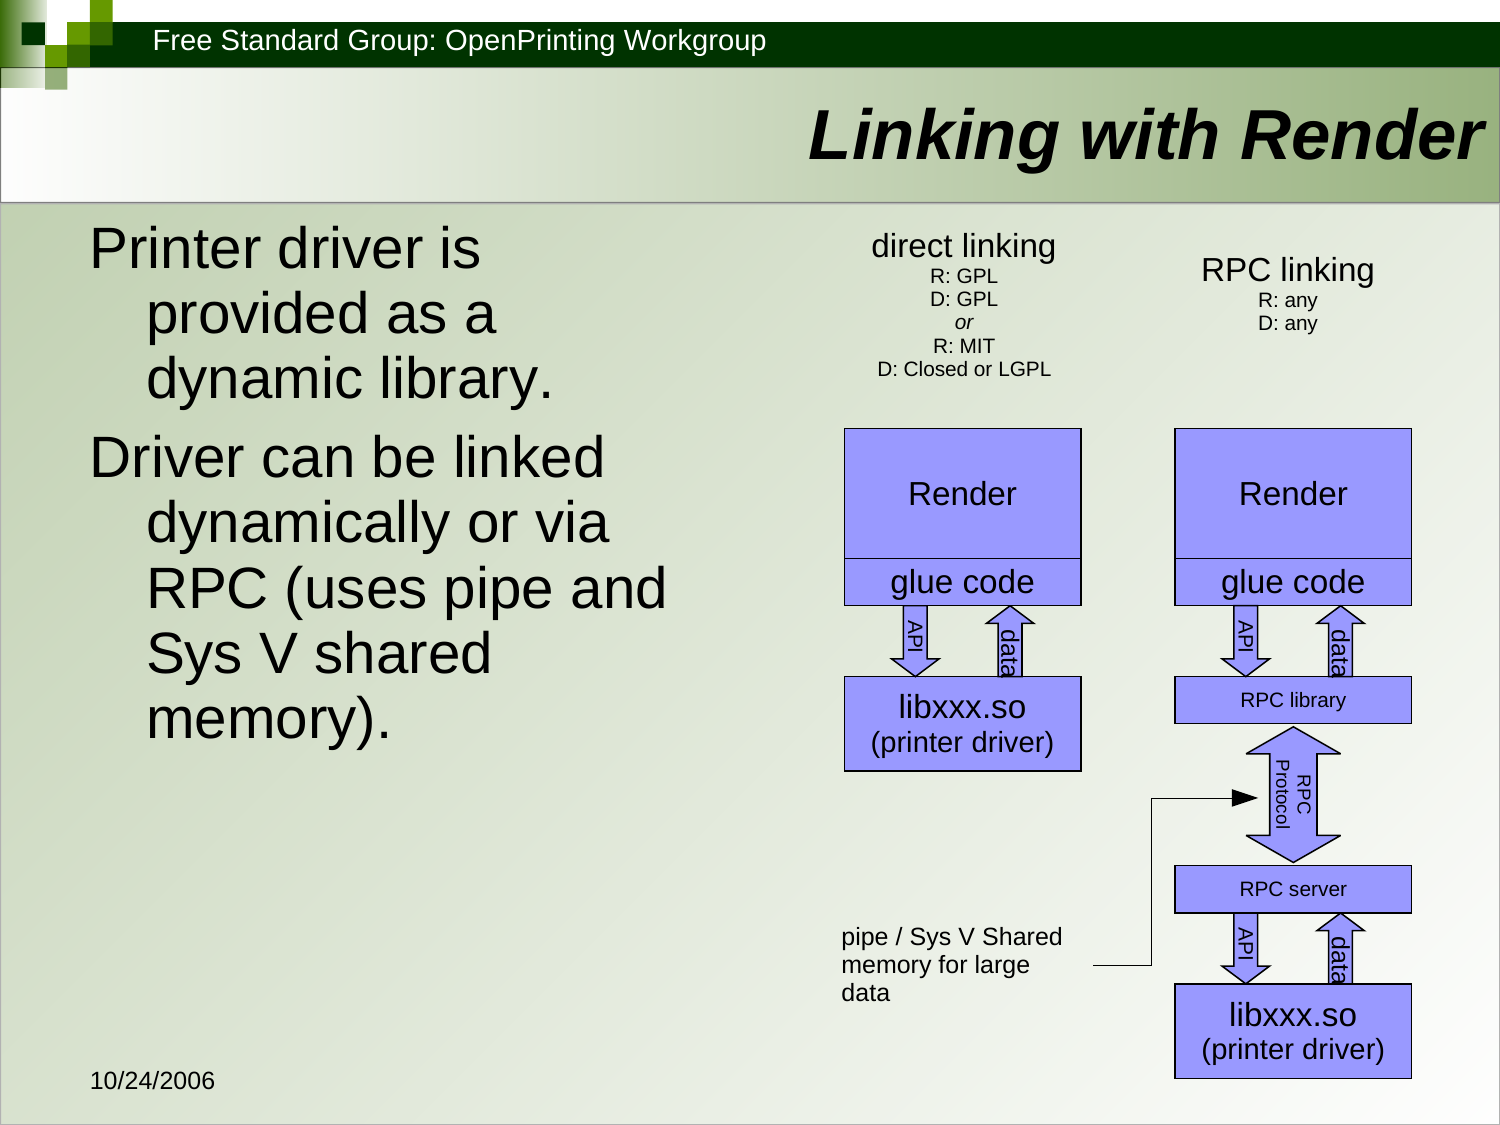

# Linking with Render
Printer driver is provided as a dynamic library.
Driver can be linked dynamically or via RPC (uses pipe and Sys V shared memory).
direct linking
R: GPL
D: GPL
or
R: MIT
D: Closed or LGPL
RPC linking
R: any
D: any
Render
Render
glue code
glue code
API
data
API
data
libxxx.so
(printer driver)
RPC library
RPC Protocol
RPC server
API
data
libxxx.so
(printer driver)
pipe / Sys V Shared memory for large data